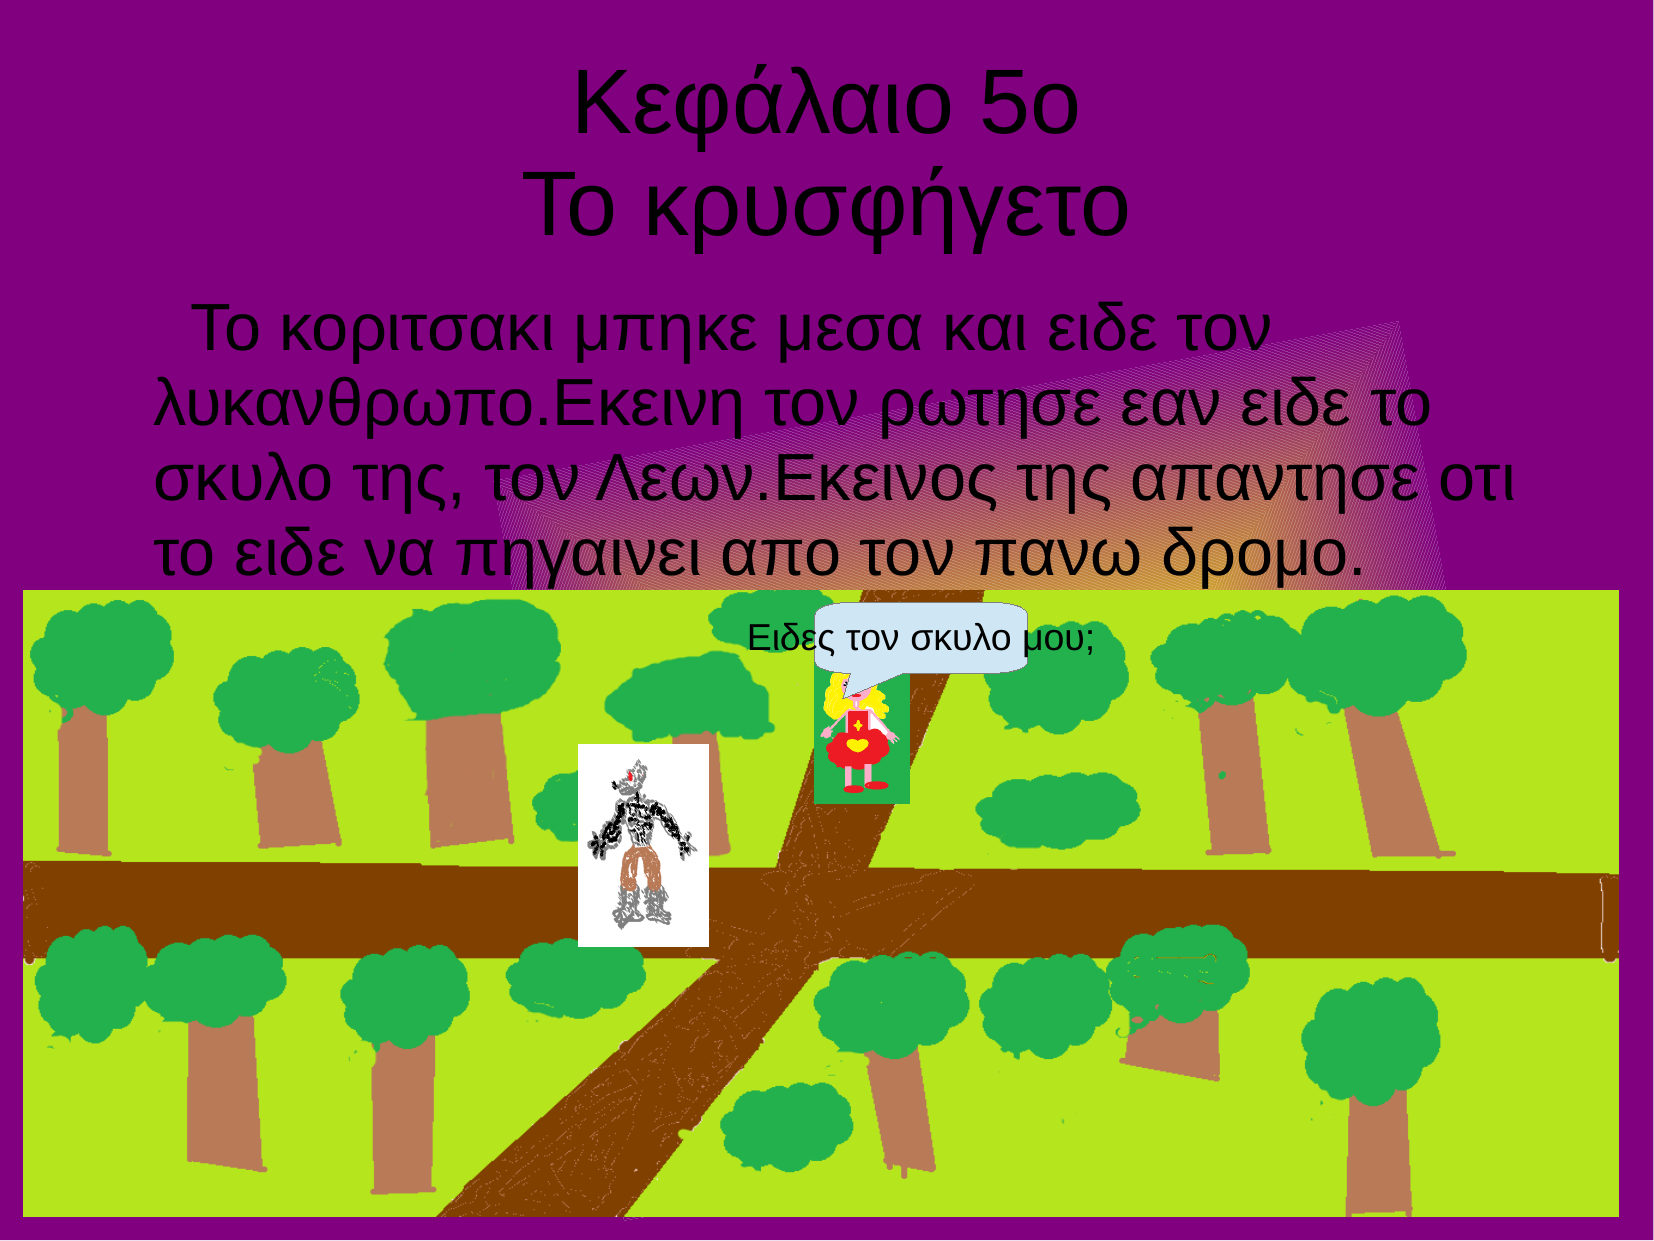

# Κεφάλαιο 5ο Το κρυσφήγετο
 Το κοριτσακι μπηκε μεσα και ειδε τον λυκανθρωπο.Εκεινη τον ρωτησε εαν ειδε το σκυλο της, τον Λεων.Εκεινος της απαντησε οτι το ειδε να πηγαινει απο τον πανω δρομο.
Ειδες τον σκυλο μου;